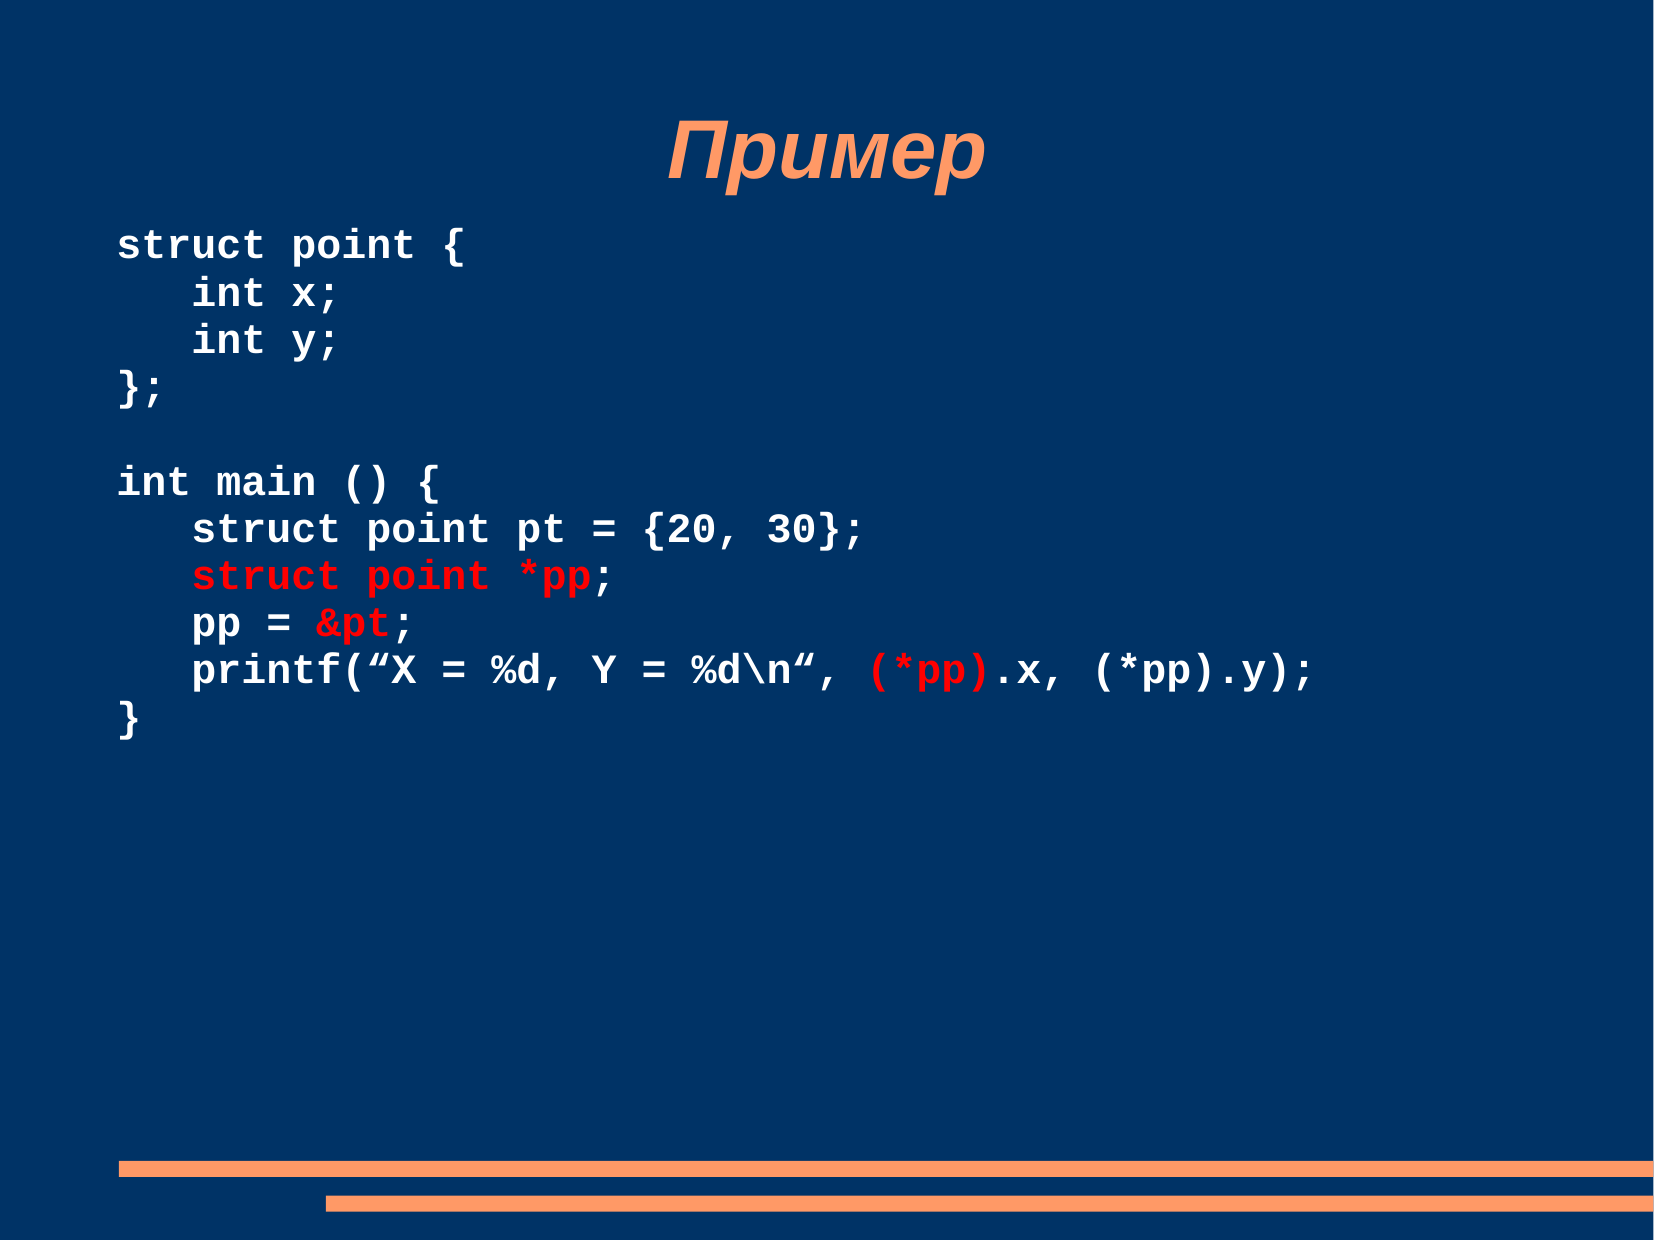

# Пример
struct point {
	int x;
	int y;
};
int main () {
	struct point pt = {20, 30};
	struct point *pp;
	pp = &pt;
	printf(“X = %d, Y = %d\n“, (*pp).x, (*pp).y);
}